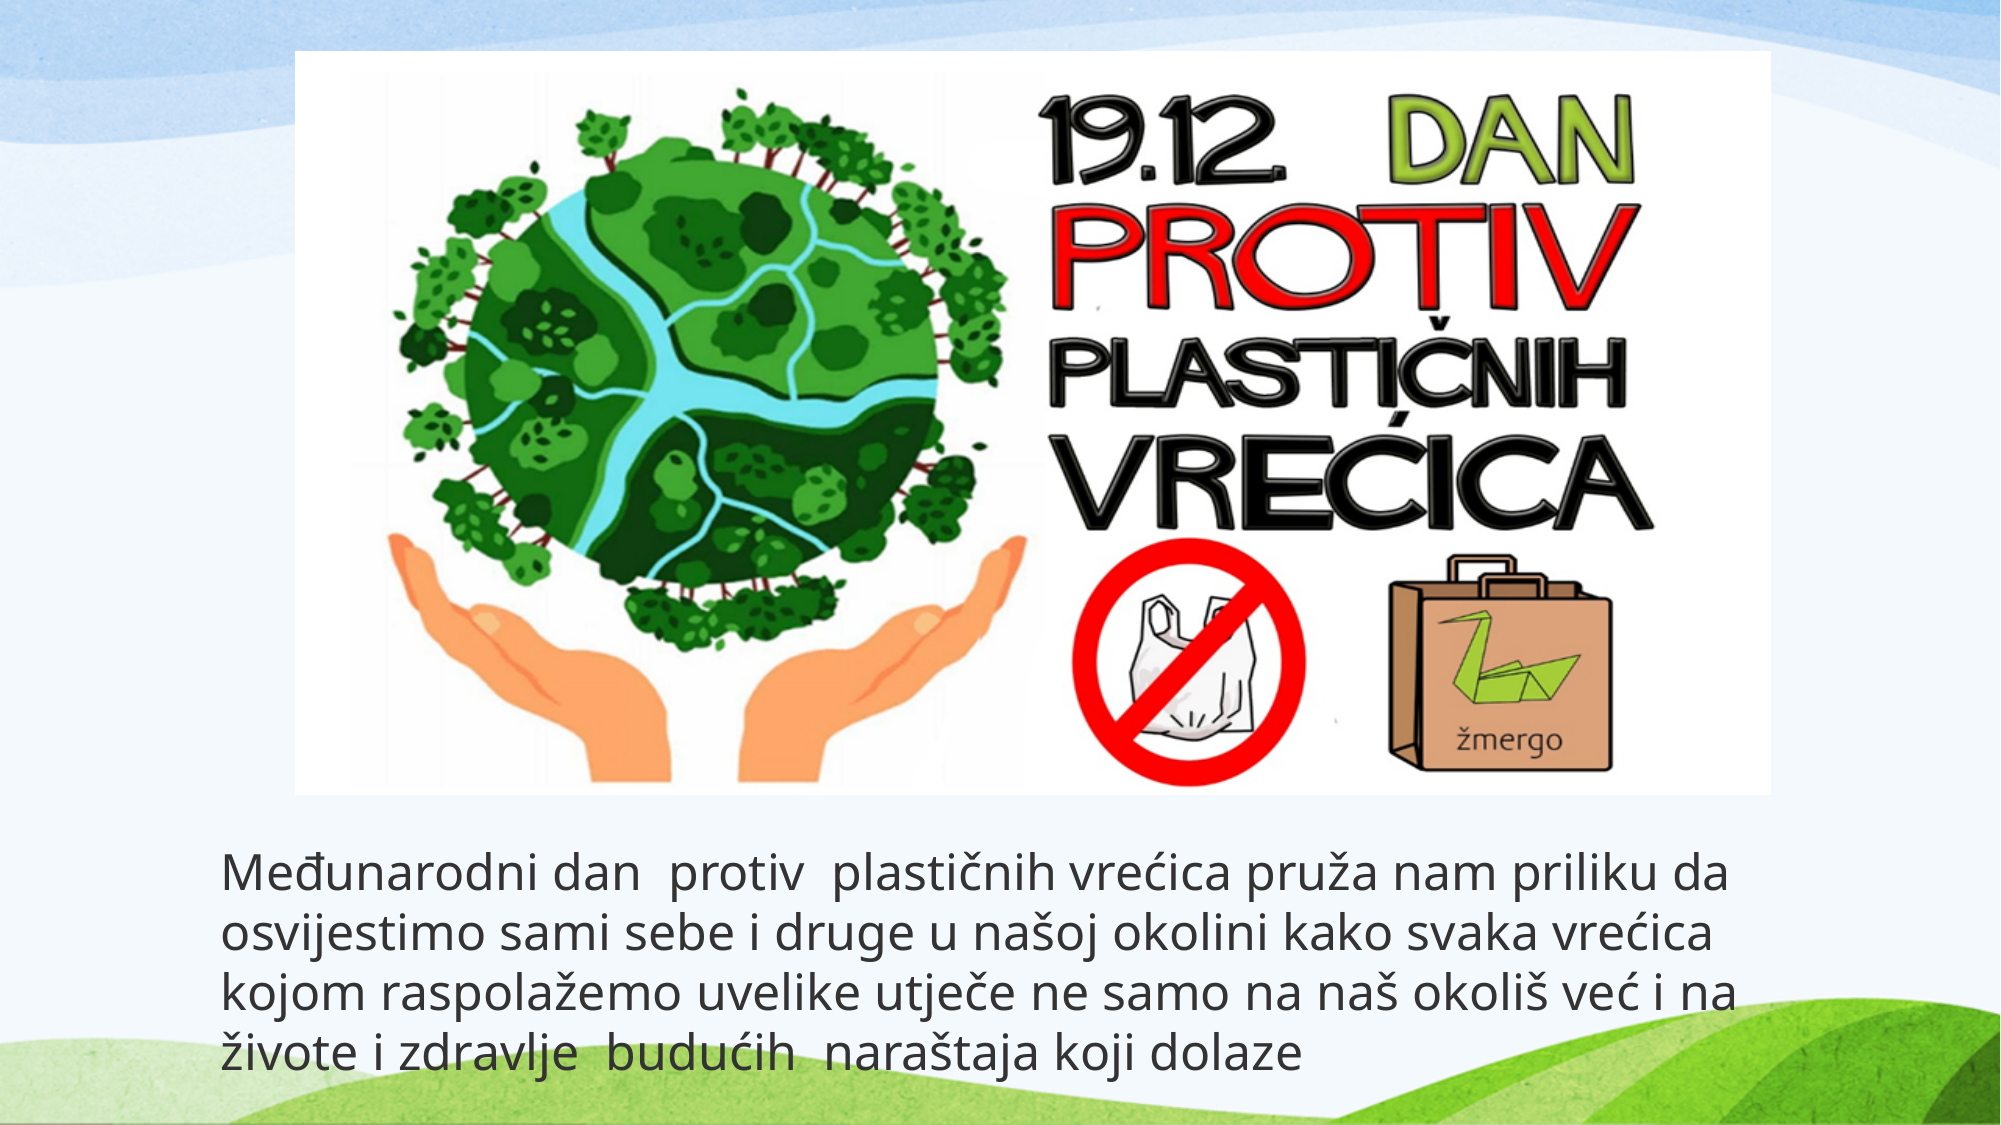

Međunarodni dan protiv plastičnih vrećica pruža nam priliku da osvijestimo sami sebe i druge u našoj okolini kako svaka vrećica kojom raspolažemo uvelike utječe ne samo na naš okoliš već i na živote i zdravlje budućih naraštaja koji dolaze